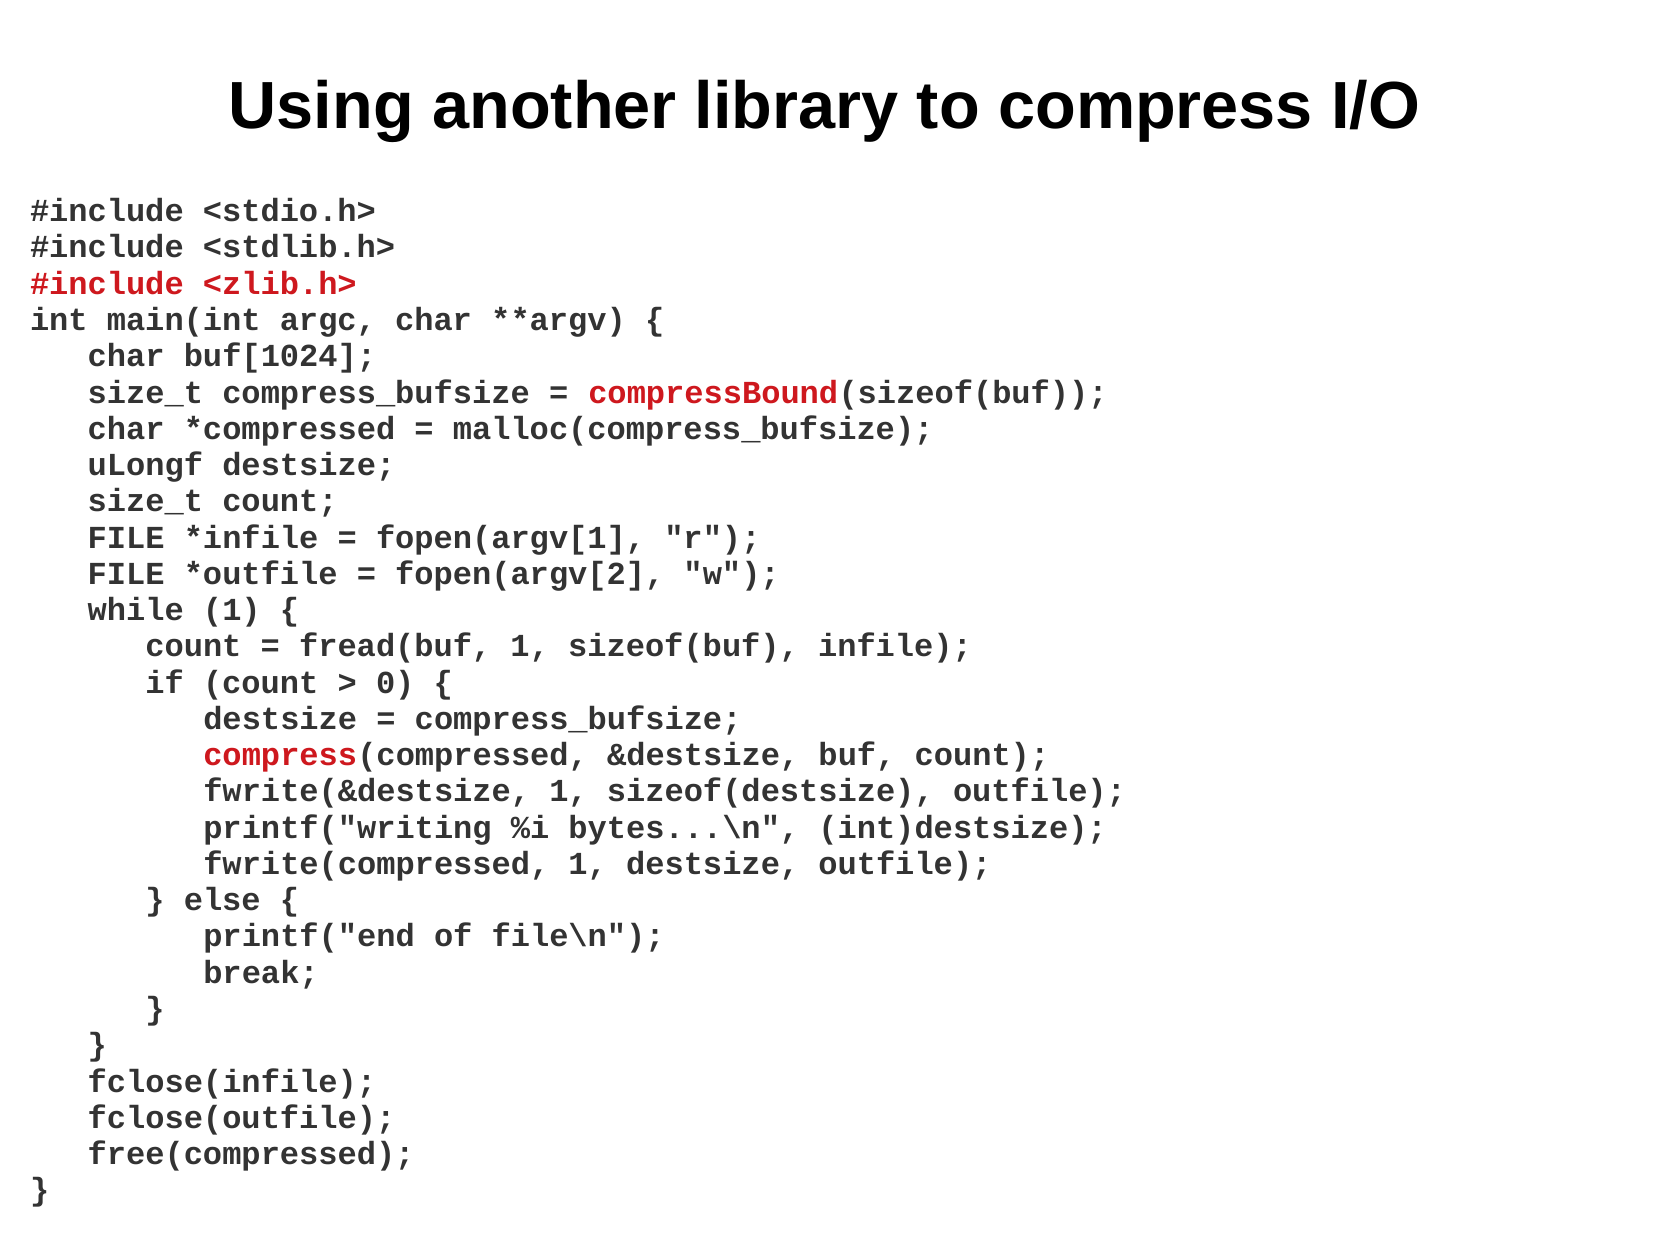

# Using another library to compress I/O
#include <stdio.h>
#include <stdlib.h>
#include <zlib.h>
int main(int argc, char **argv) {
 char buf[1024];
 size_t compress_bufsize = compressBound(sizeof(buf));
 char *compressed = malloc(compress_bufsize);
 uLongf destsize;
 size_t count;
 FILE *infile = fopen(argv[1], "r");
 FILE *outfile = fopen(argv[2], "w");
 while (1) {
 count = fread(buf, 1, sizeof(buf), infile);
 if (count > 0) {
 destsize = compress_bufsize;
 compress(compressed, &destsize, buf, count);
 fwrite(&destsize, 1, sizeof(destsize), outfile);
 printf("writing %i bytes...\n", (int)destsize);
 fwrite(compressed, 1, destsize, outfile);
 } else {
 printf("end of file\n");
 break;
 }
 }
 fclose(infile);
 fclose(outfile);
 free(compressed);
}